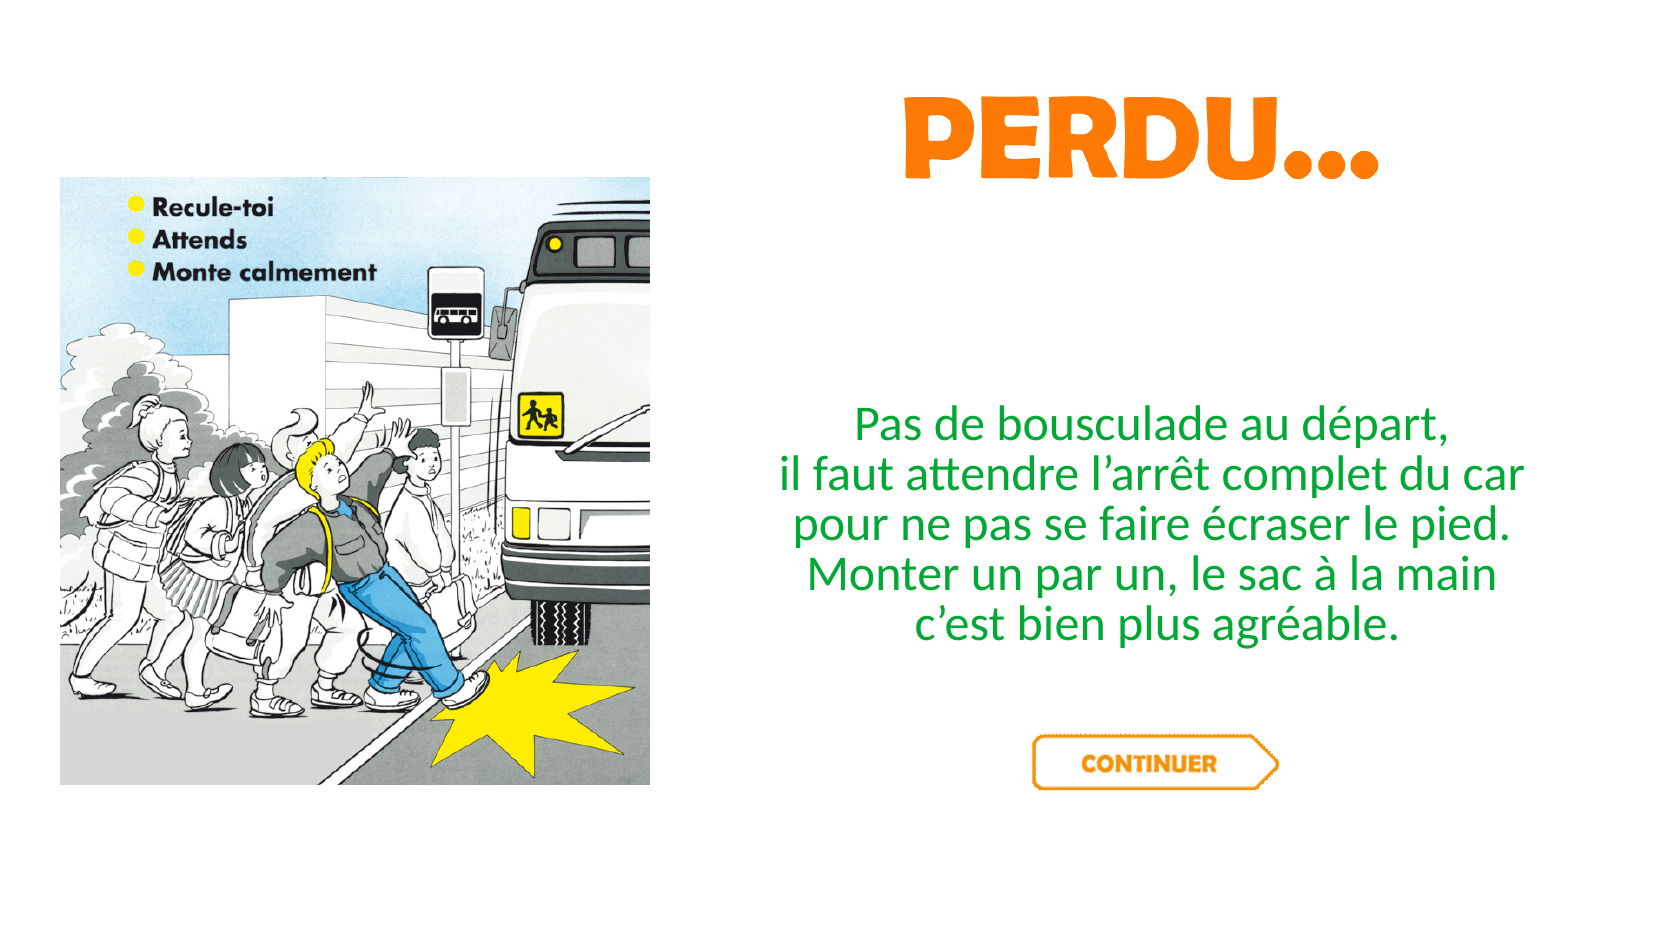

Pas de bousculade au départ,
il faut attendre l’arrêt complet du car
pour ne pas se faire écraser le pied.
Monter un par un, le sac à la main
c’est bien plus agréable.